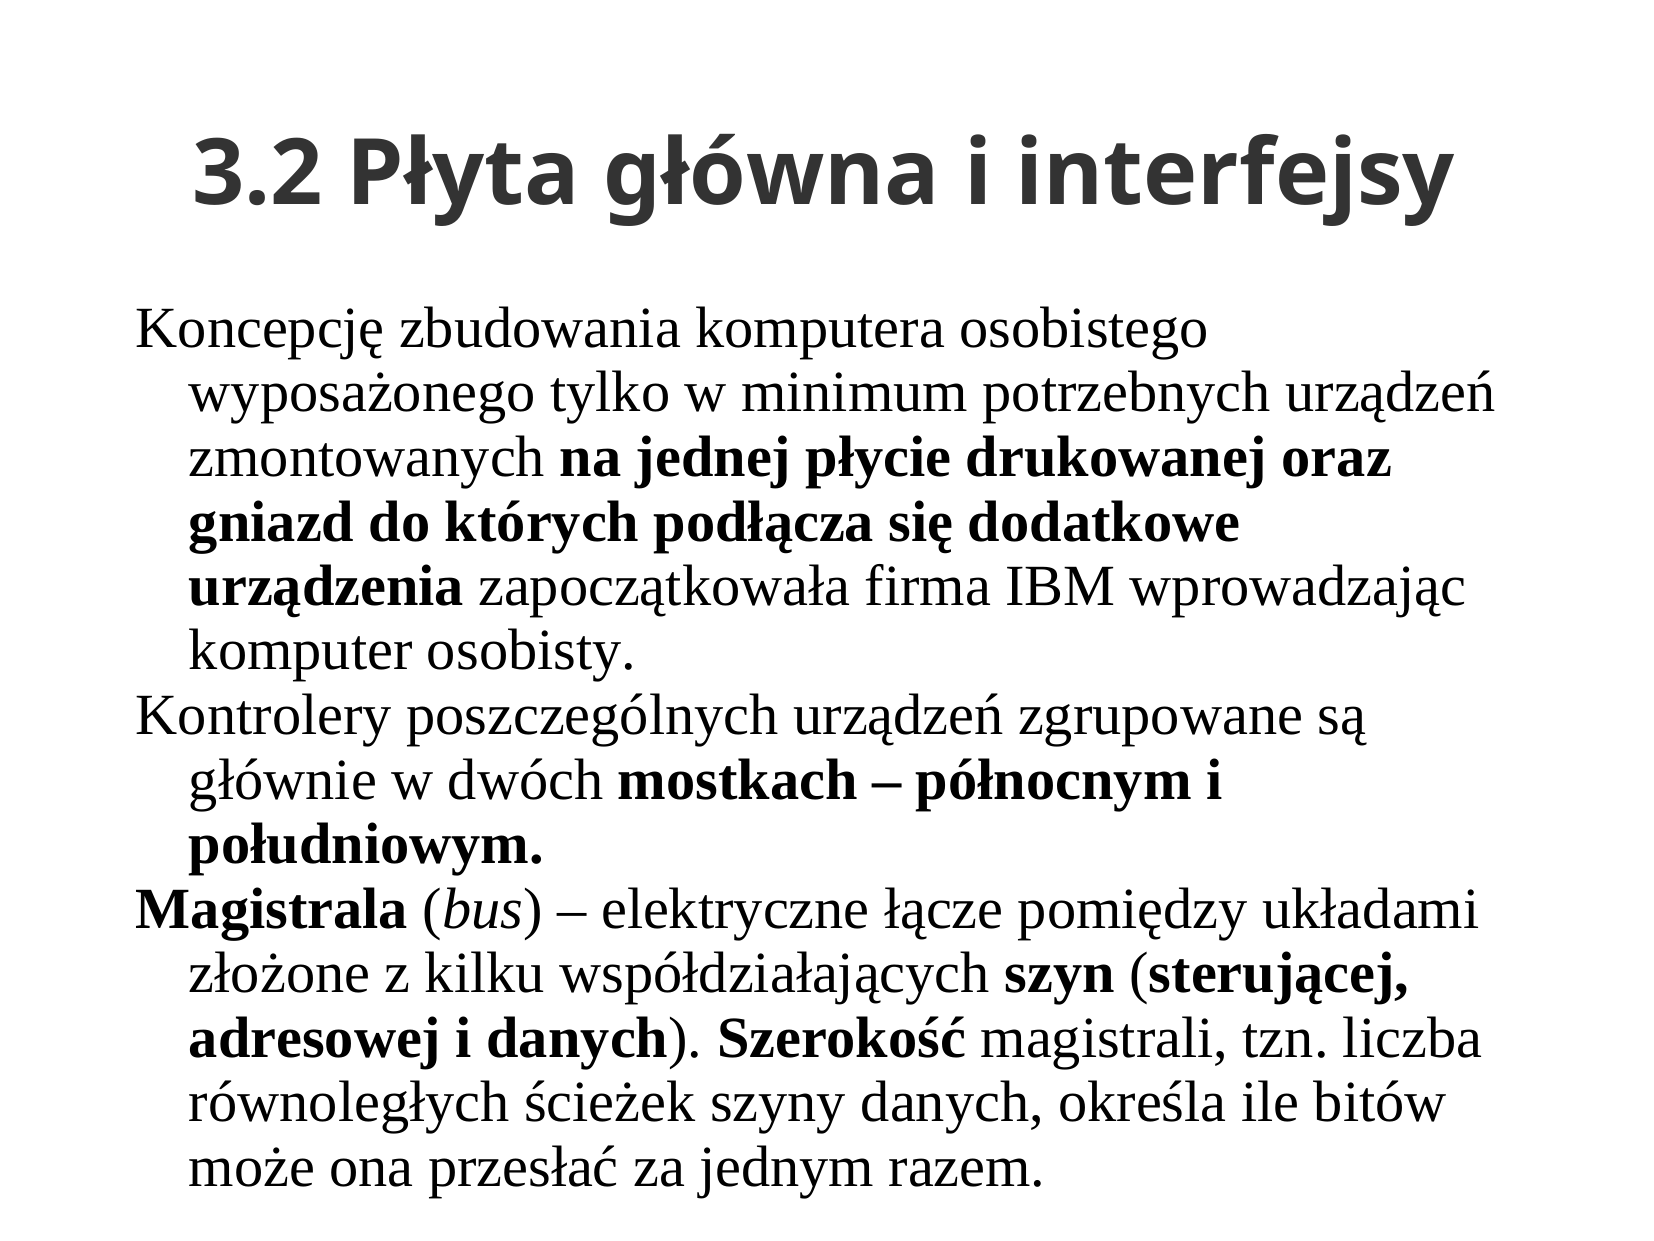

# 3.2 Płyta główna i interfejsy
Koncepcję zbudowania komputera osobistego wyposażonego tylko w minimum potrzebnych urządzeń zmontowanych na jednej płycie drukowanej oraz gniazd do których podłącza się dodatkowe urządzenia zapoczątkowała firma IBM wprowadzając komputer osobisty.
Kontrolery poszczególnych urządzeń zgrupowane są głównie w dwóch mostkach – północnym i południowym.
Magistrala (bus) – elektryczne łącze pomiędzy układami złożone z kilku współdziałających szyn (sterującej, adresowej i danych). Szerokość magistrali, tzn. liczba równoległych ścieżek szyny danych, określa ile bitów może ona przesłać za jednym razem.